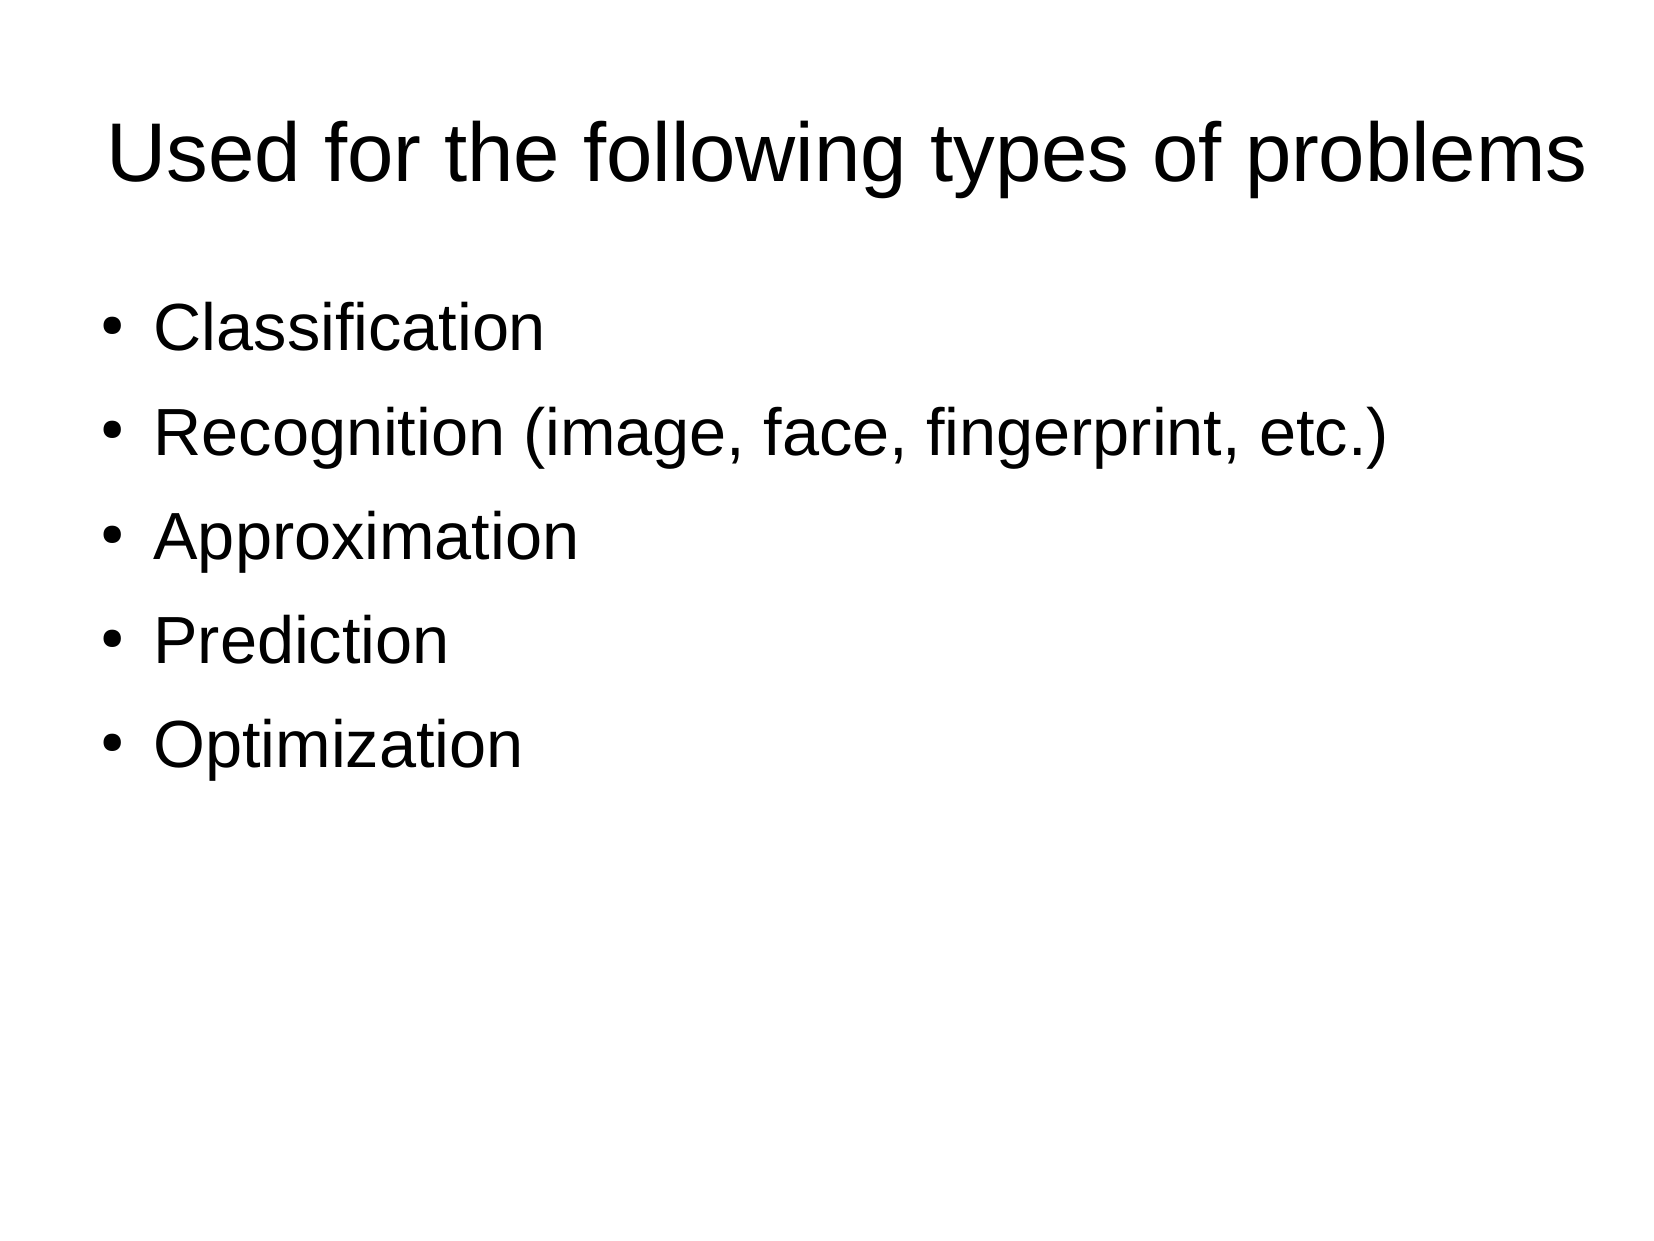

# Used for the following types of problems
Classification
Recognition (image, face, fingerprint, etc.)
Approximation
Prediction
Optimization